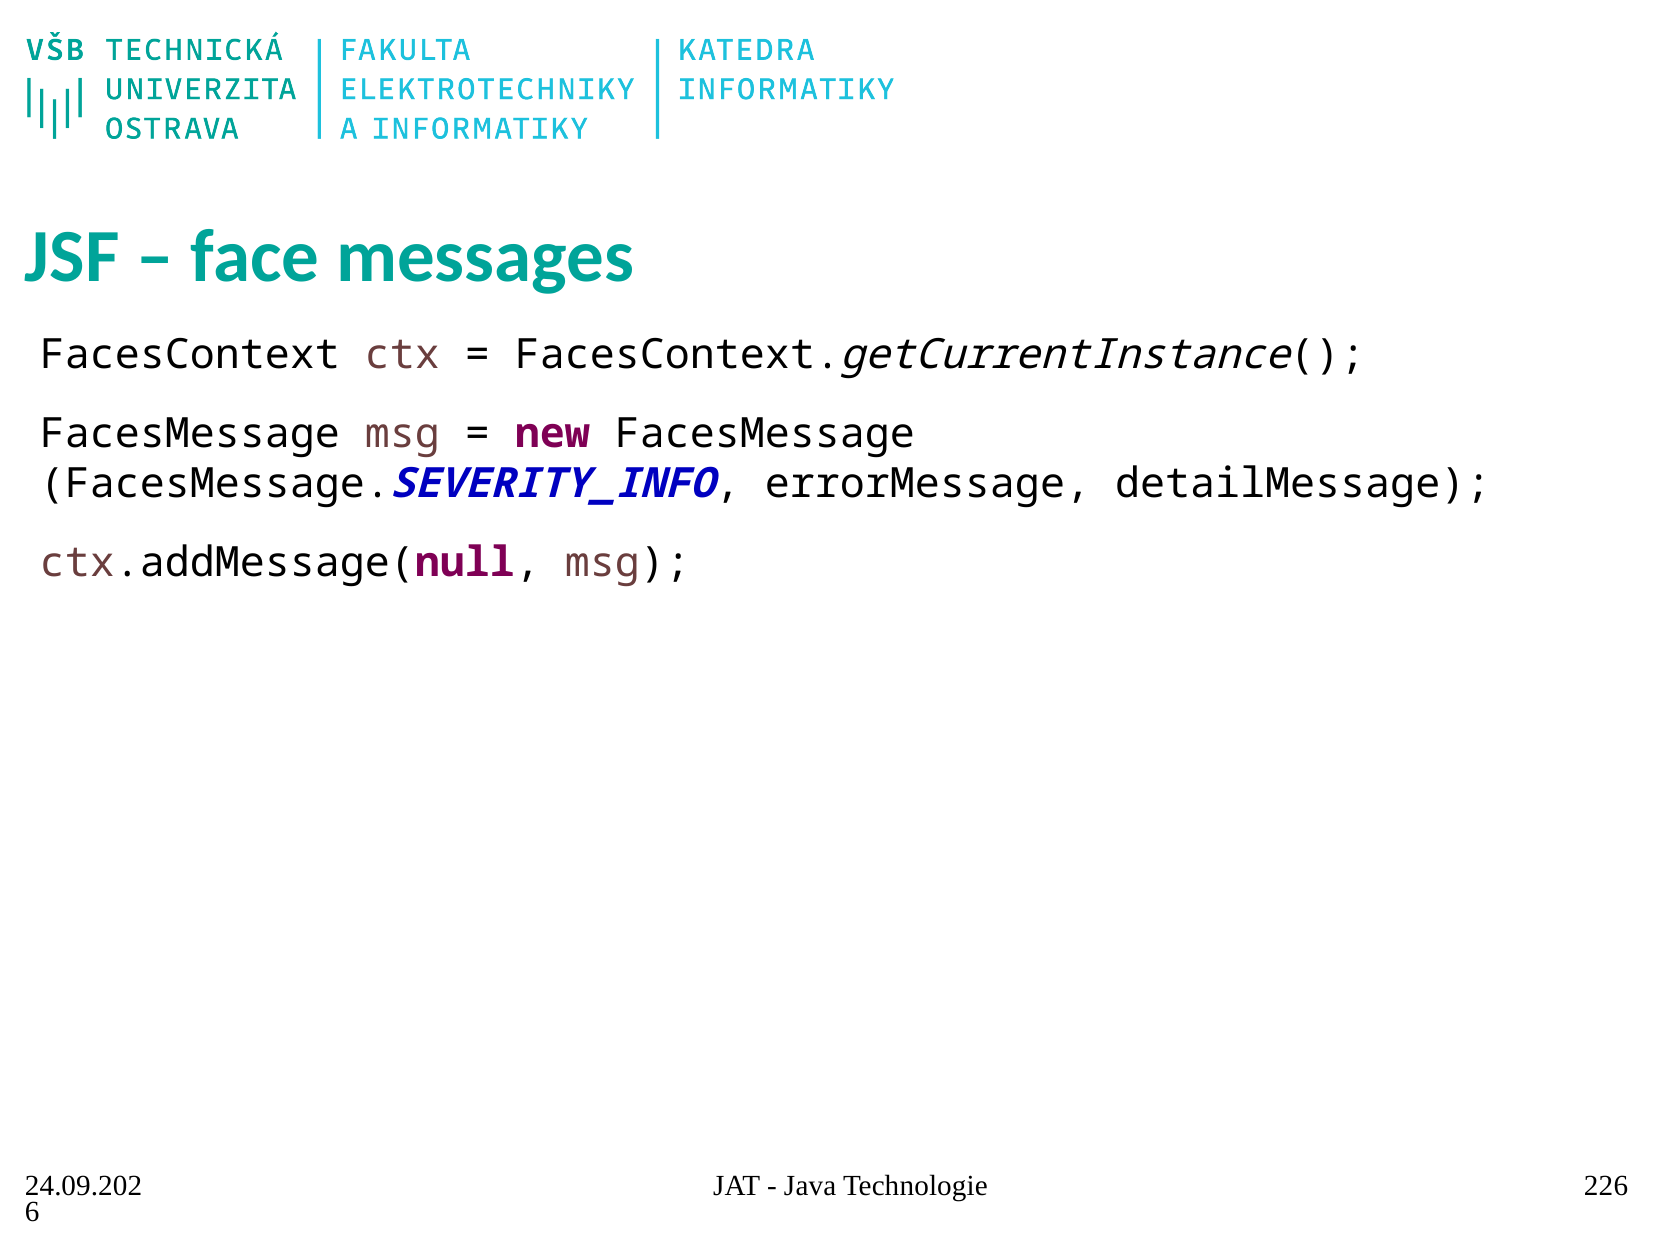

JSF – face messages
# FacesContext ctx = FacesContext.getCurrentInstance();
FacesMessage msg = new FacesMessage (FacesMessage.SEVERITY_INFO, errorMessage, detailMessage);
ctx.addMessage(null, msg);
JAT - Java Technologie
226